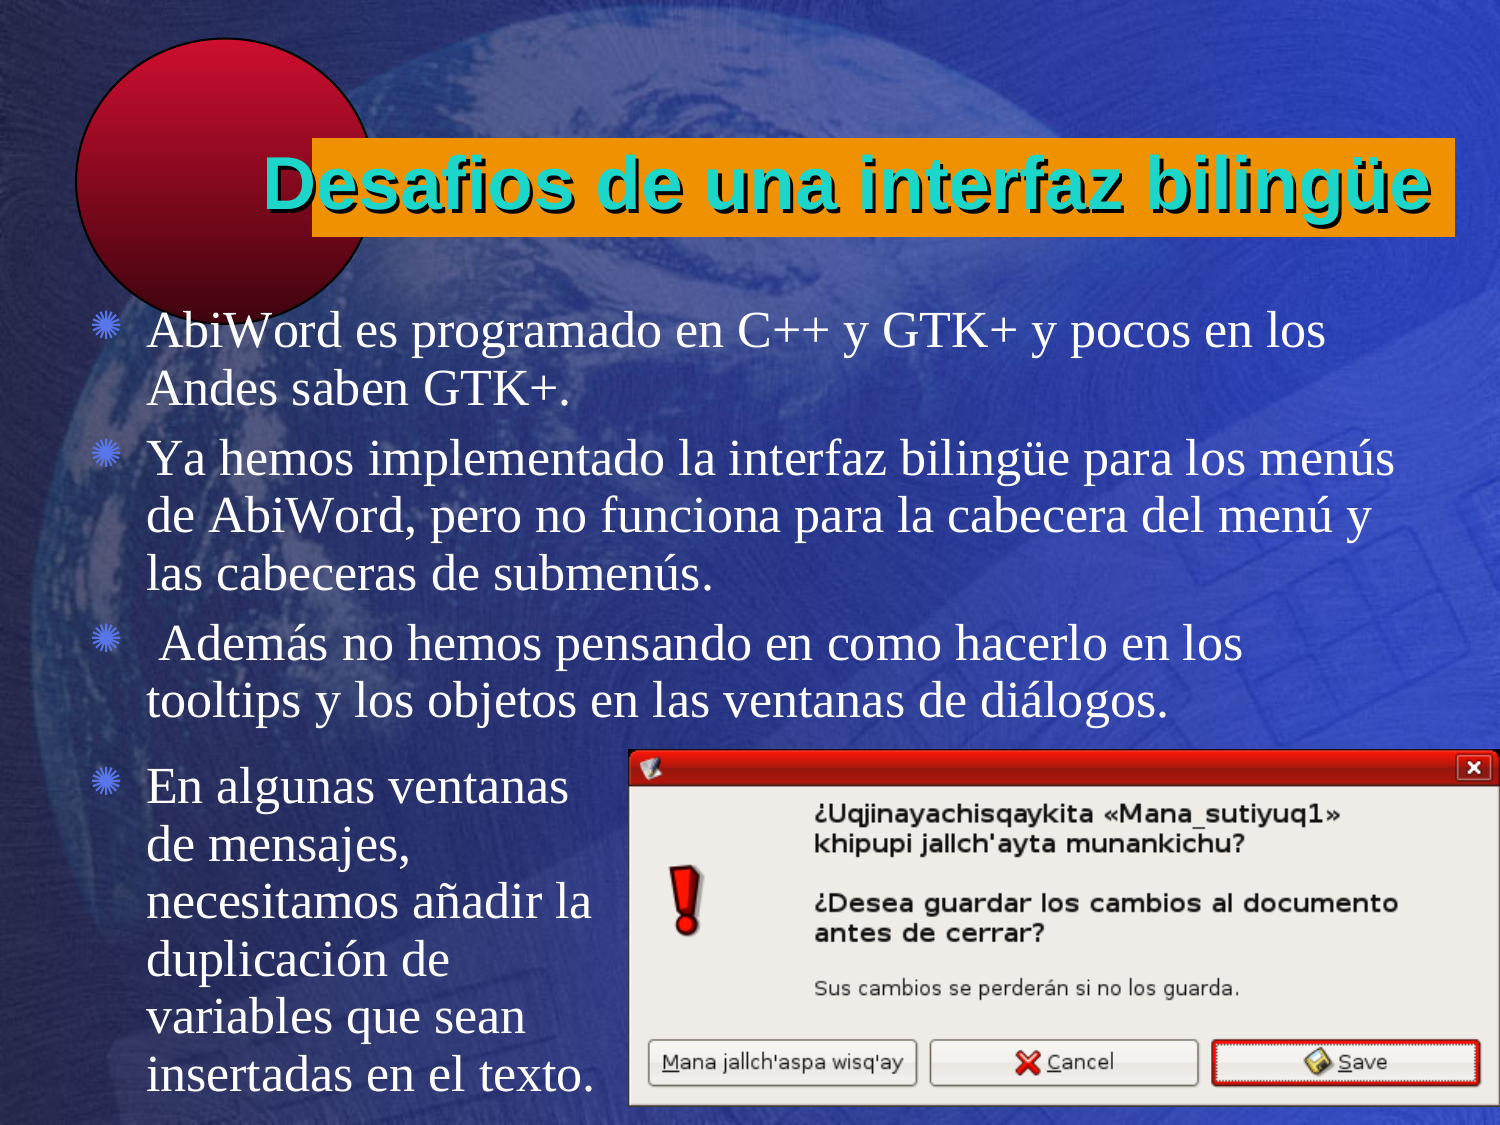

# Desafios de una interfaz bilingüe
AbiWord es programado en C++ y GTK+ y pocos en los Andes saben GTK+.
Ya hemos implementado la interfaz bilingüe para los menús de AbiWord, pero no funciona para la cabecera del menú y las cabeceras de submenús.
 Además no hemos pensando en como hacerlo en los tooltips y los objetos en las ventanas de diálogos.
En algunas ventanas de mensajes, necesitamos añadir la duplicación de variables que sean insertadas en el texto.